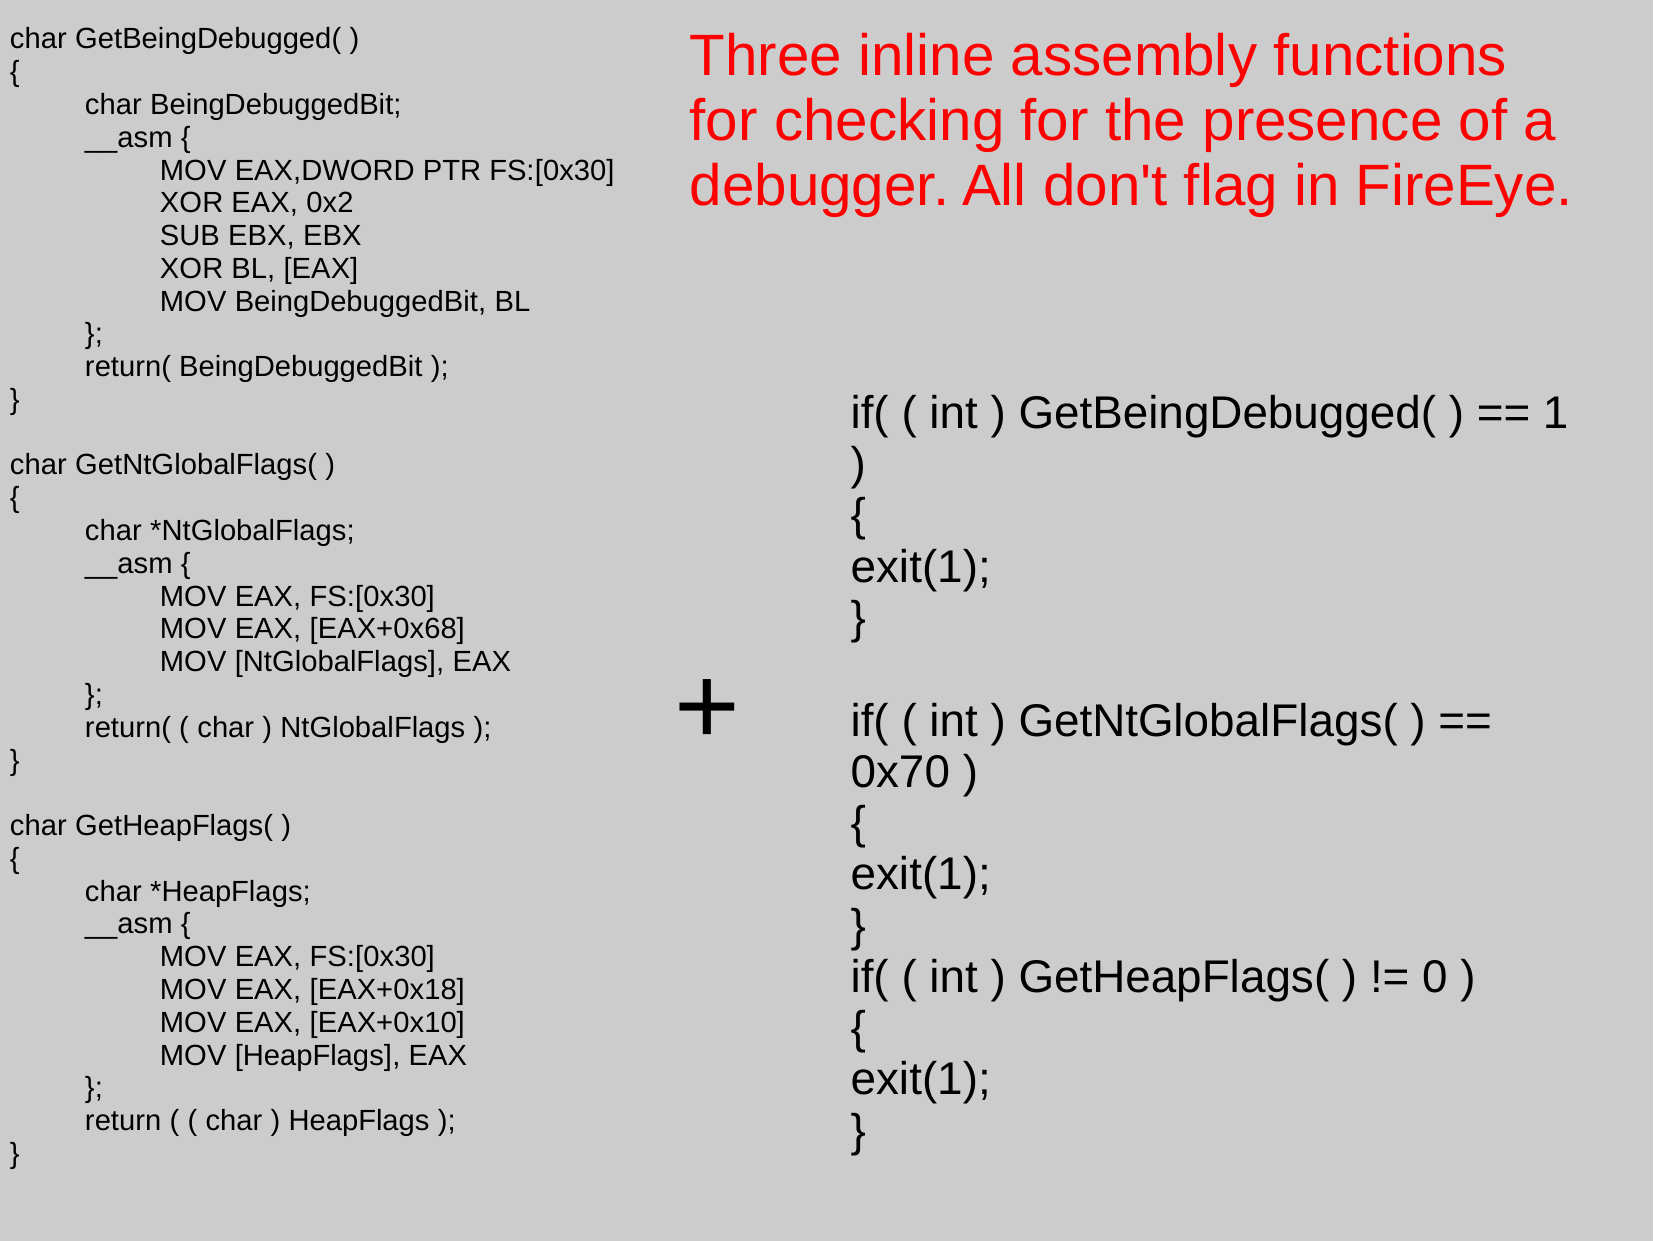

Three inline assembly functions for checking for the presence of a debugger. All don't flag in FireEye.
char GetBeingDebugged( )
{
	char BeingDebuggedBit;
	__asm {
		MOV EAX,DWORD PTR FS:[0x30]
		XOR EAX, 0x2
		SUB EBX, EBX
		XOR BL, [EAX]
		MOV BeingDebuggedBit, BL
	};
	return( BeingDebuggedBit );
}
char GetNtGlobalFlags( )
{
	char *NtGlobalFlags;
	__asm {
		MOV EAX, FS:[0x30]
		MOV EAX, [EAX+0x68]
		MOV [NtGlobalFlags], EAX
	};
	return( ( char ) NtGlobalFlags );
}
char GetHeapFlags( )
{
	char *HeapFlags;
	__asm {
		MOV EAX, FS:[0x30]
		MOV EAX, [EAX+0x18]
		MOV EAX, [EAX+0x10]
		MOV [HeapFlags], EAX
	};
	return ( ( char ) HeapFlags );
}
if( ( int ) GetBeingDebugged( ) == 1 )
{
exit(1);
}
if( ( int ) GetNtGlobalFlags( ) == 0x70 )
{
exit(1);
}
if( ( int ) GetHeapFlags( ) != 0 )
{
exit(1);
}
+